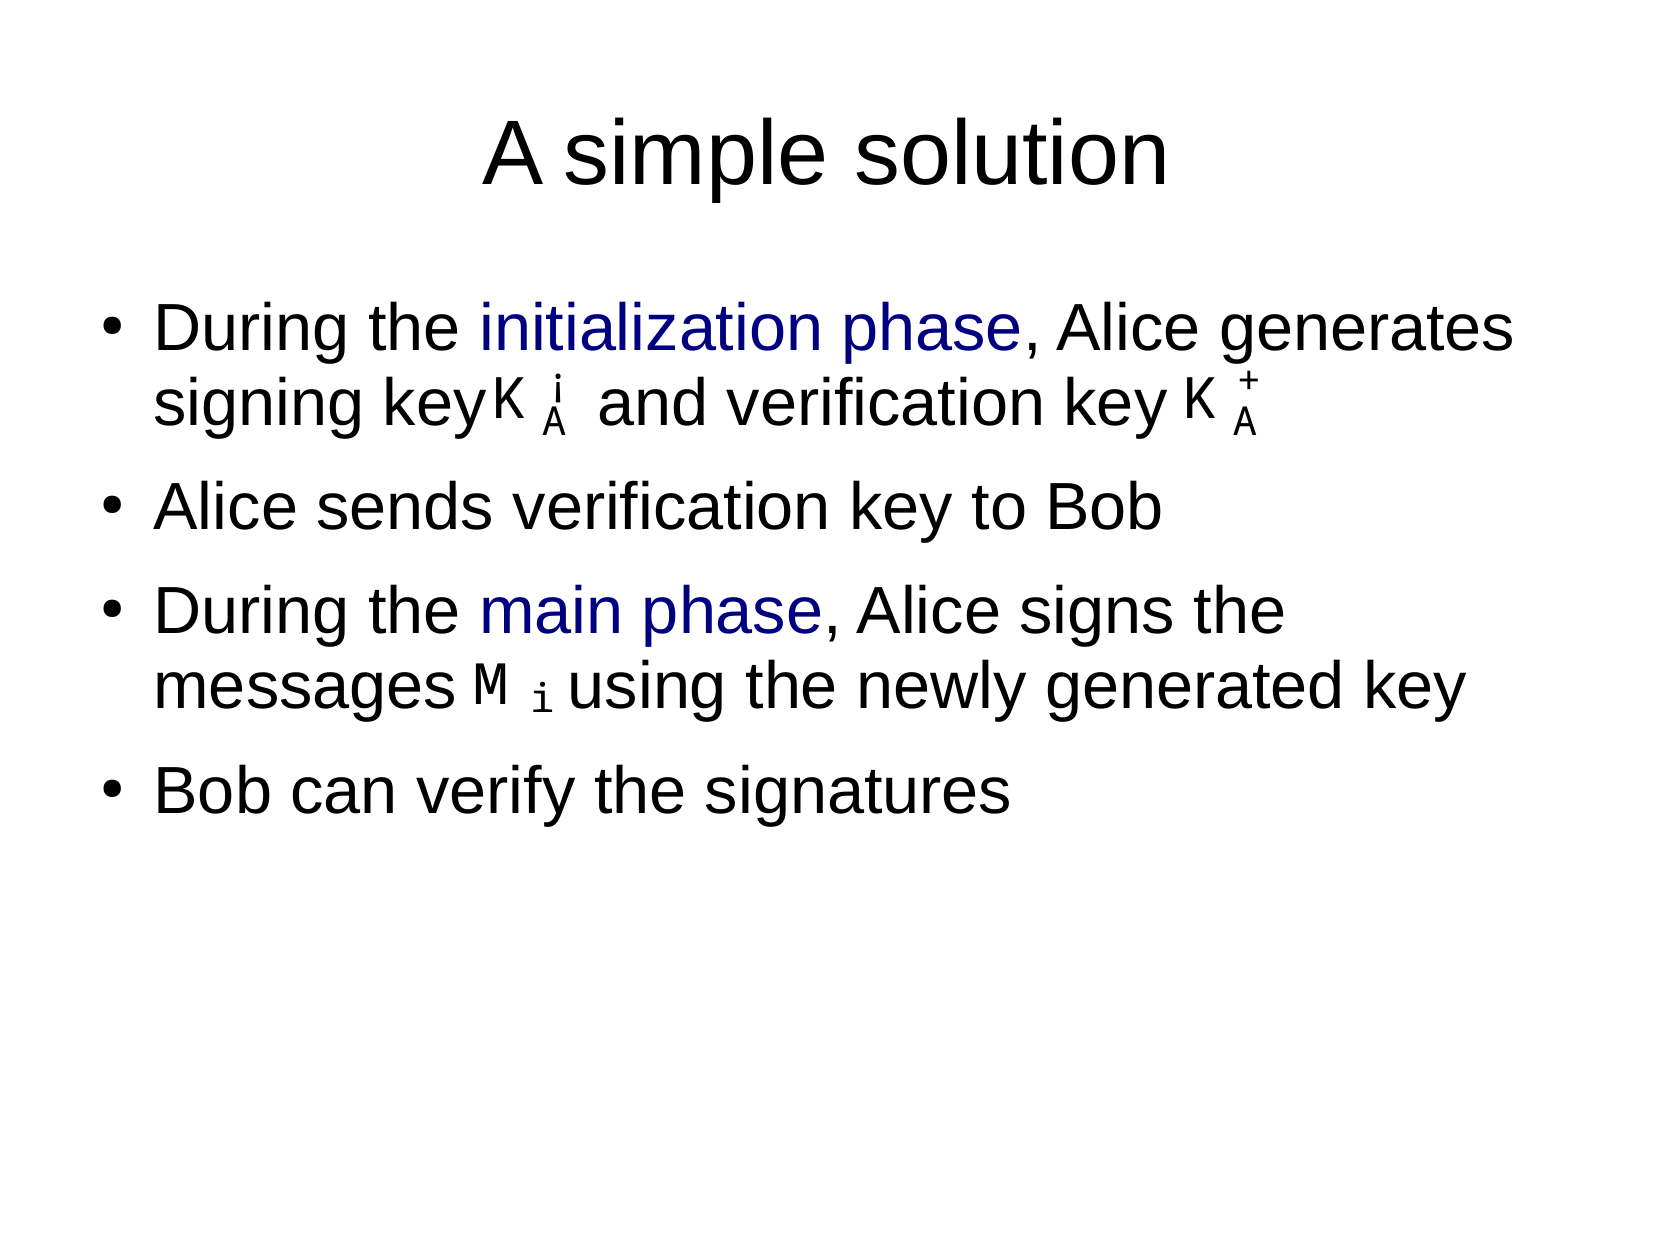

# A simple solution
During the initialization phase, Alice generates signing key and verification key
Alice sends verification key to Bob
During the main phase, Alice signs the messages using the newly generated key
Bob can verify the signatures